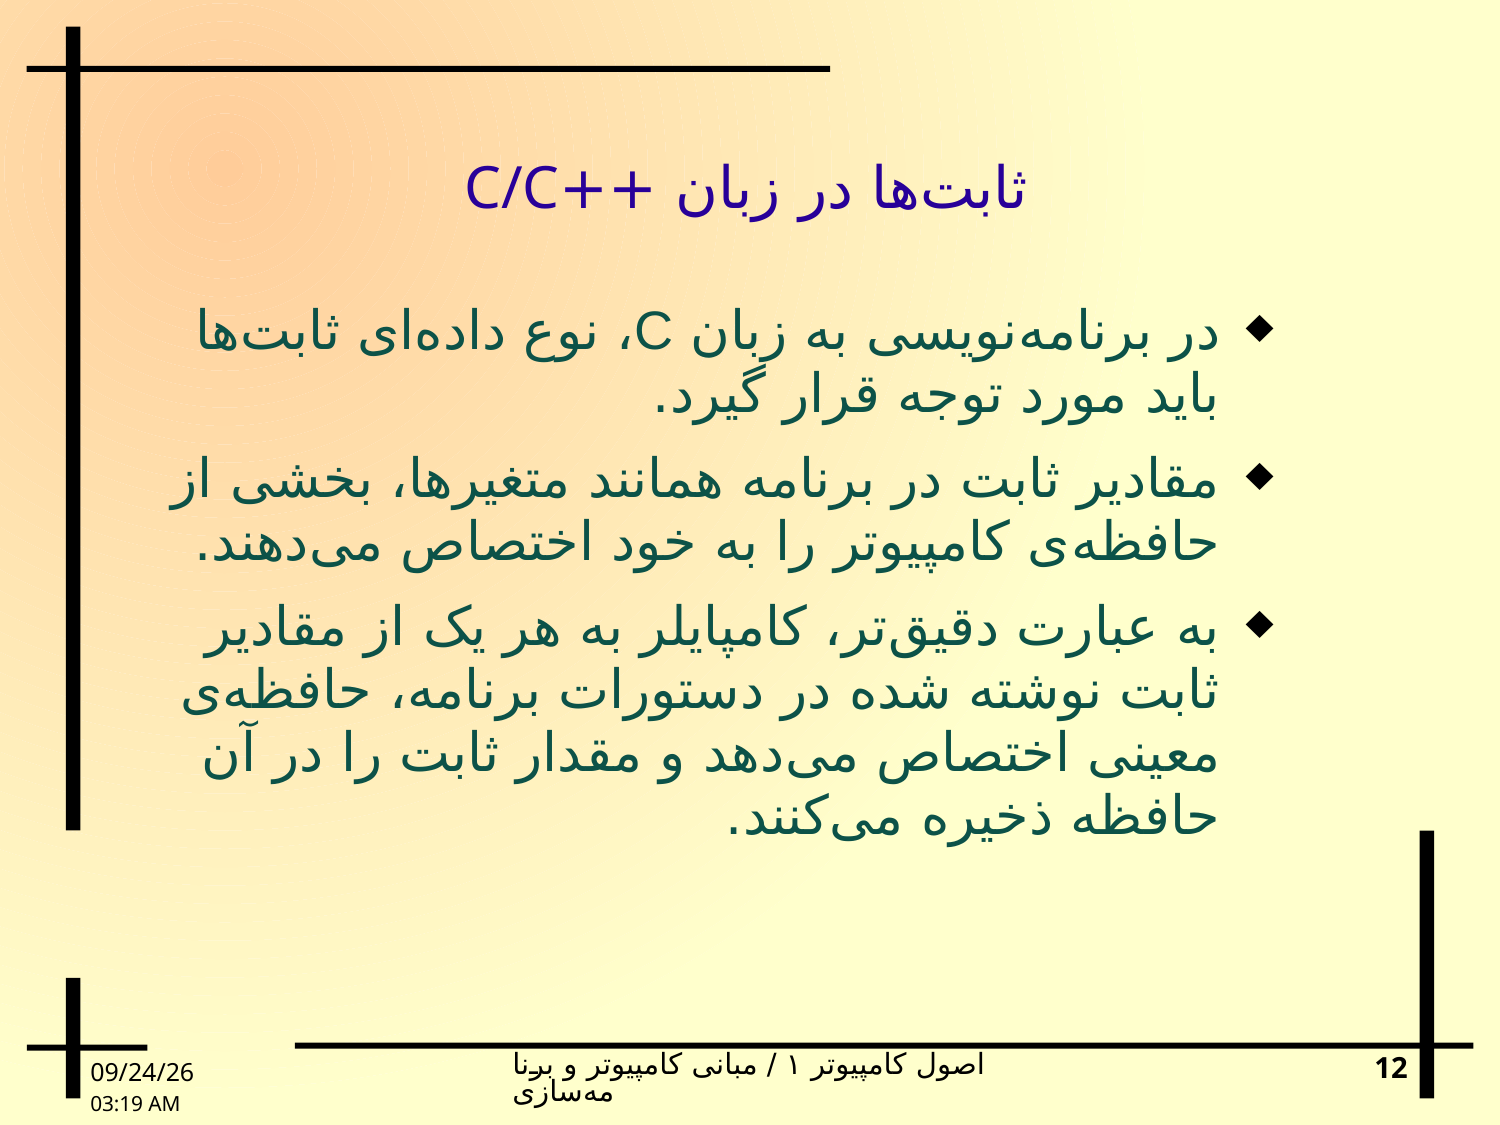

ثابت‌ها در زبان ++C/C
# در برنامه‌نویسی به زبان C، نوع داده‌ای ثابت‌ها باید مورد توجه قرار گیرد.
مقادیر ثابت در برنامه همانند متغیرها، بخشی از حافظه‌ی کامپیوتر را به خود اختصاص می‌دهند.
به عبارت دقیق‌تر، کامپایلر به هر یک از مقادیر ثابت نوشته شده در دستورات برنامه، حافظه‌ی معینی اختصاص می‌دهد و مقدار ثابت را در آن حافظه ذخیره می‌کنند.
اصول کامپیوتر ۱ / مبانی کامپیوتر و برنامه‌سازی
12